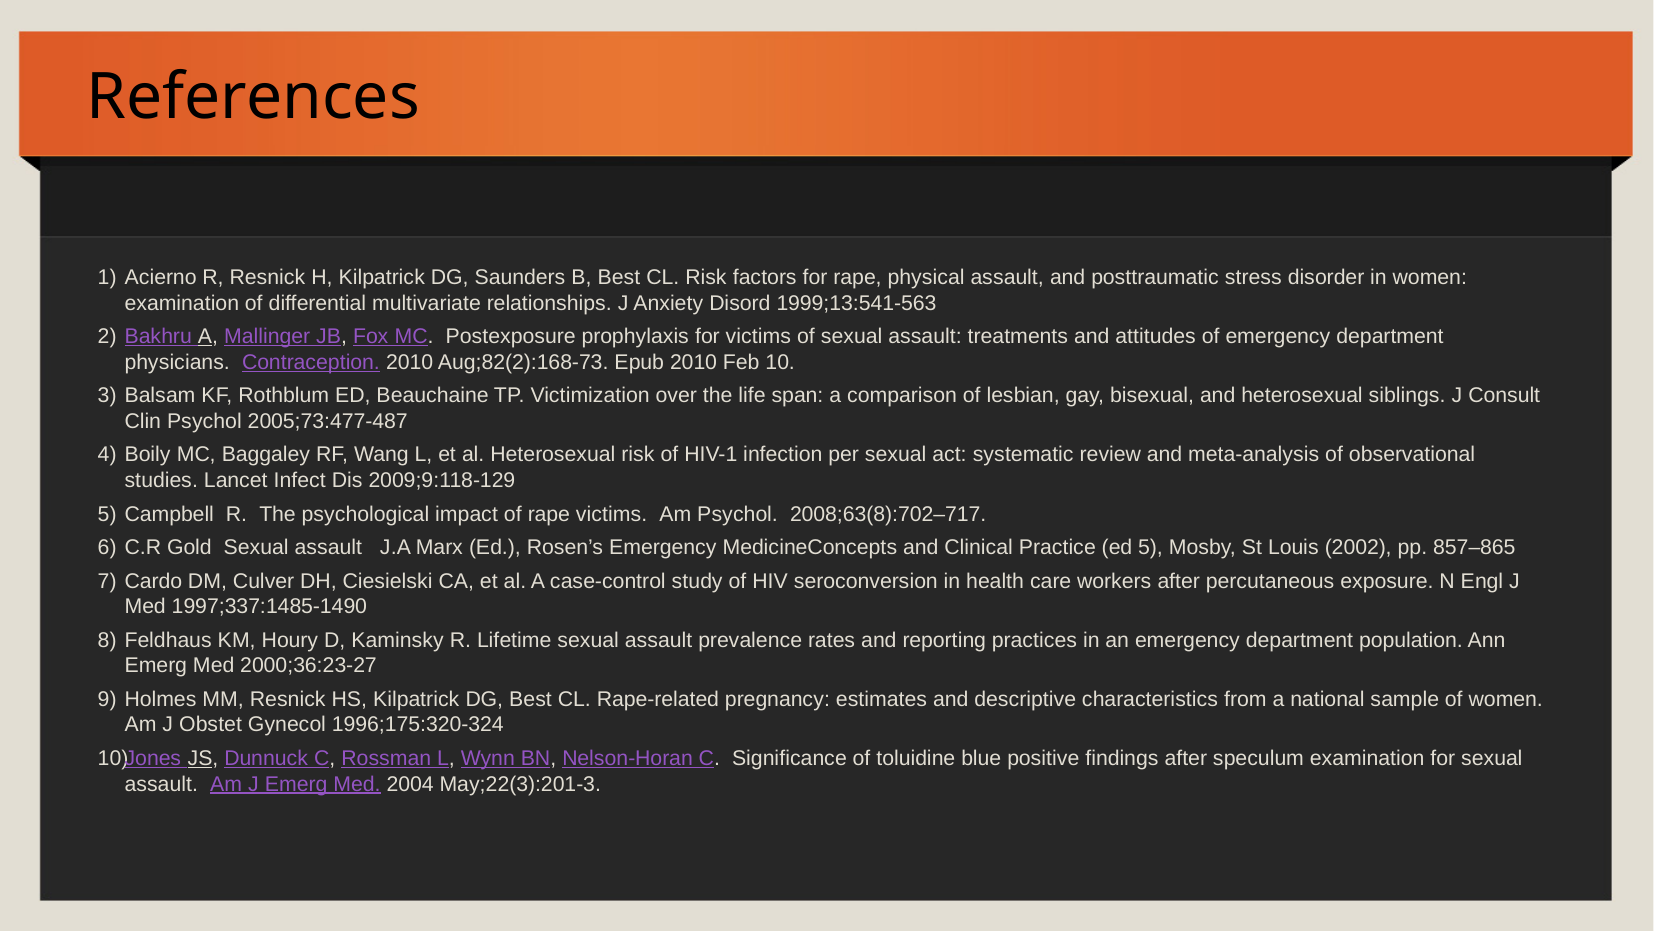

# References
Acierno R, Resnick H, Kilpatrick DG, Saunders B, Best CL. Risk factors for rape, physical assault, and posttraumatic stress disorder in women: examination of differential multivariate relationships. J Anxiety Disord 1999;13:541-563
Bakhru A, Mallinger JB, Fox MC. Postexposure prophylaxis for victims of sexual assault: treatments and attitudes of emergency department physicians. Contraception. 2010 Aug;82(2):168-73. Epub 2010 Feb 10.
Balsam KF, Rothblum ED, Beauchaine TP. Victimization over the life span: a comparison of lesbian, gay, bisexual, and heterosexual siblings. J Consult Clin Psychol 2005;73:477-487
Boily MC, Baggaley RF, Wang L, et al. Heterosexual risk of HIV-1 infection per sexual act: systematic review and meta-analysis of observational studies. Lancet Infect Dis 2009;9:118-129
Campbell  R.  The psychological impact of rape victims.  Am Psychol.  2008;63(8):702–717.
C.R Gold Sexual assault J.A Marx (Ed.), Rosen’s Emergency MedicineConcepts and Clinical Practice (ed 5), Mosby, St Louis (2002), pp. 857–865
Cardo DM, Culver DH, Ciesielski CA, et al. A case-control study of HIV seroconversion in health care workers after percutaneous exposure. N Engl J Med 1997;337:1485-1490
Feldhaus KM, Houry D, Kaminsky R. Lifetime sexual assault prevalence rates and reporting practices in an emergency department population. Ann Emerg Med 2000;36:23-27
Holmes MM, Resnick HS, Kilpatrick DG, Best CL. Rape-related pregnancy: estimates and descriptive characteristics from a national sample of women. Am J Obstet Gynecol 1996;175:320-324
Jones JS, Dunnuck C, Rossman L, Wynn BN, Nelson-Horan C. Significance of toluidine blue positive findings after speculum examination for sexual assault. Am J Emerg Med. 2004 May;22(3):201-3.